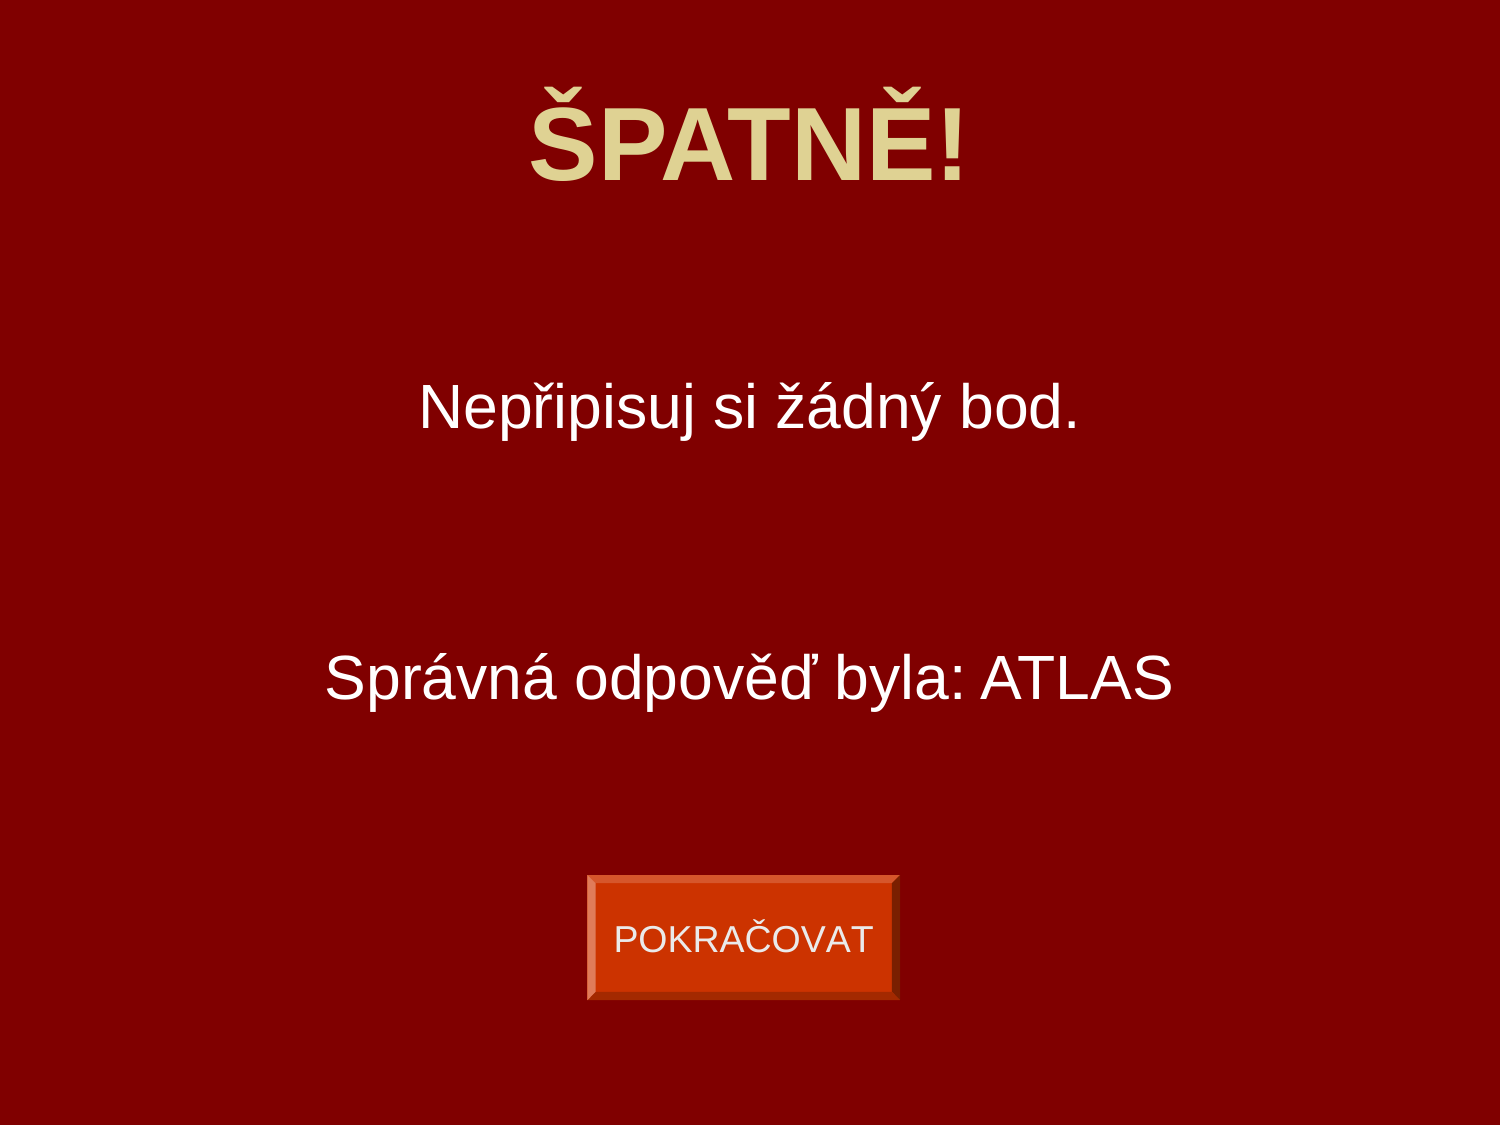

# ŠPATNĚ!
Nepřipisuj si žádný bod.
Správná odpověď byla: ATLAS
POKRAČOVAT